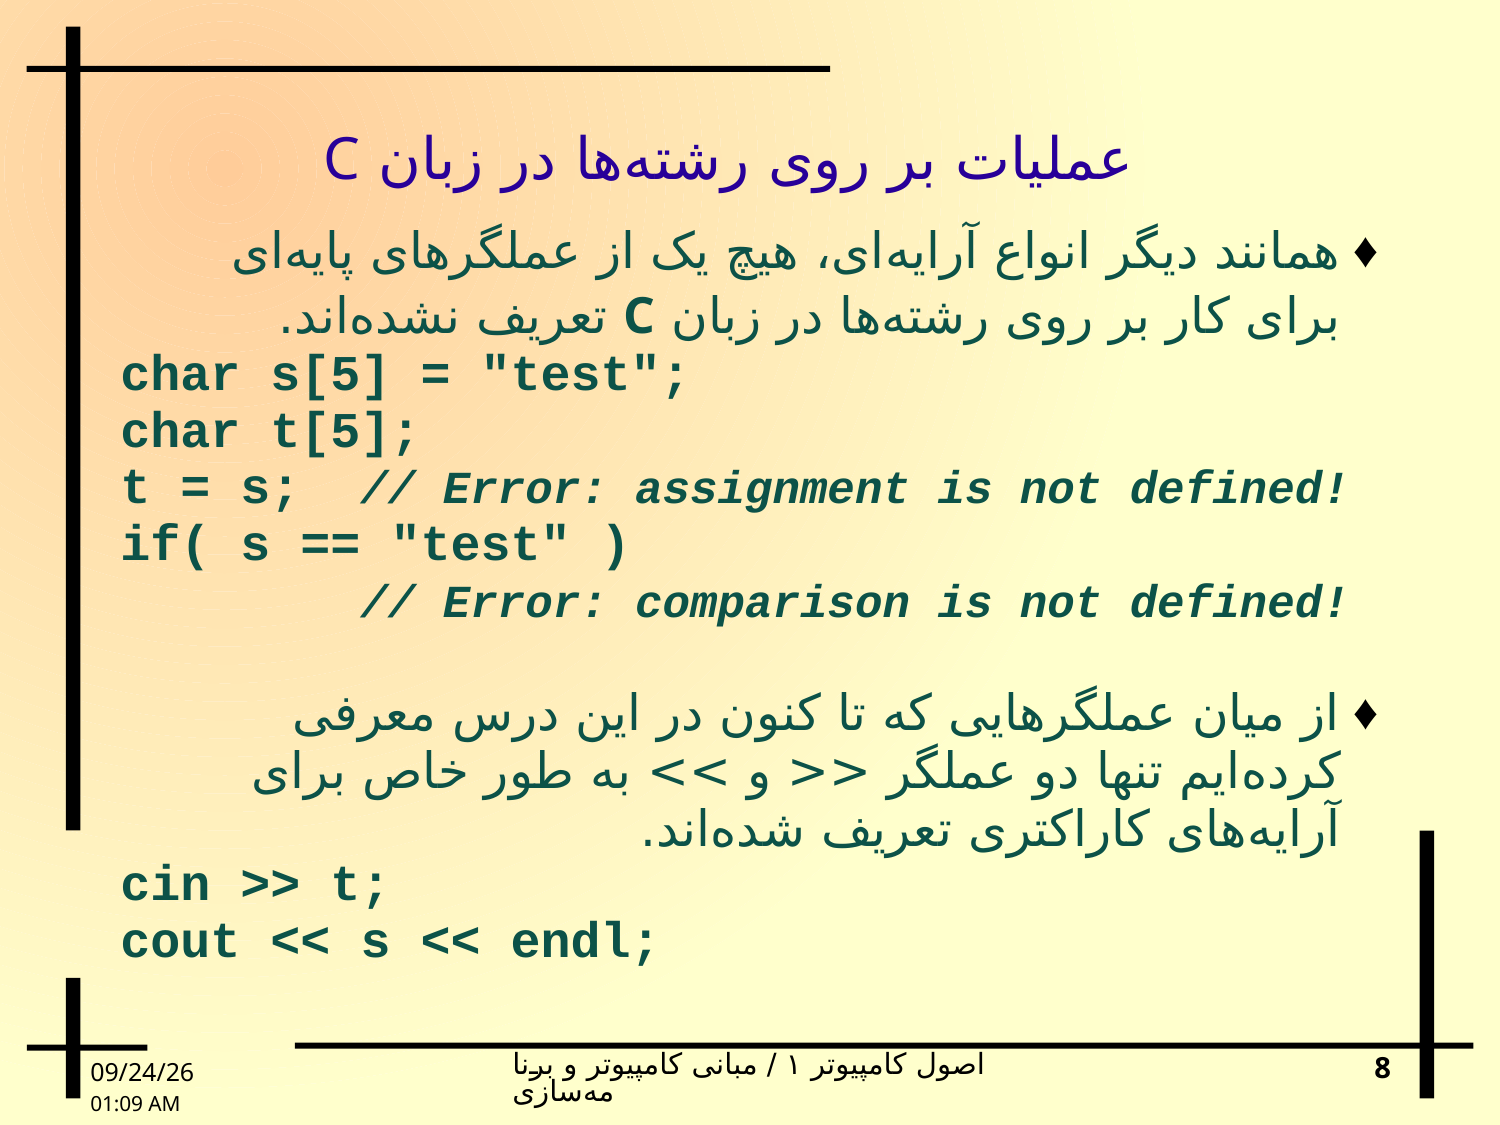

# عملیات بر روی رشته‌ها در زبان C
همانند دیگر انواع آرایه‌ای، هیچ یک از عملگرهای پایه‌ای برای کار بر روی رشته‌ها در زبان C تعریف نشده‌اند.
char s[5] = "test";
char t[5];
t = s; // Error: assignment is not defined!
if( s == "test" )
 // Error: comparison is not defined!
از میان عملگرهایی که تا کنون در این درس معرفی کرده‌ایم تنها دو عملگر << و >> به طور خاص برای آرایه‌های کاراکتری تعریف شده‌اند.
cin >> t;
cout << s << endl;
اصول کامپیوتر ۱ / مبانی کامپیوتر و برنامه‌سازی
8